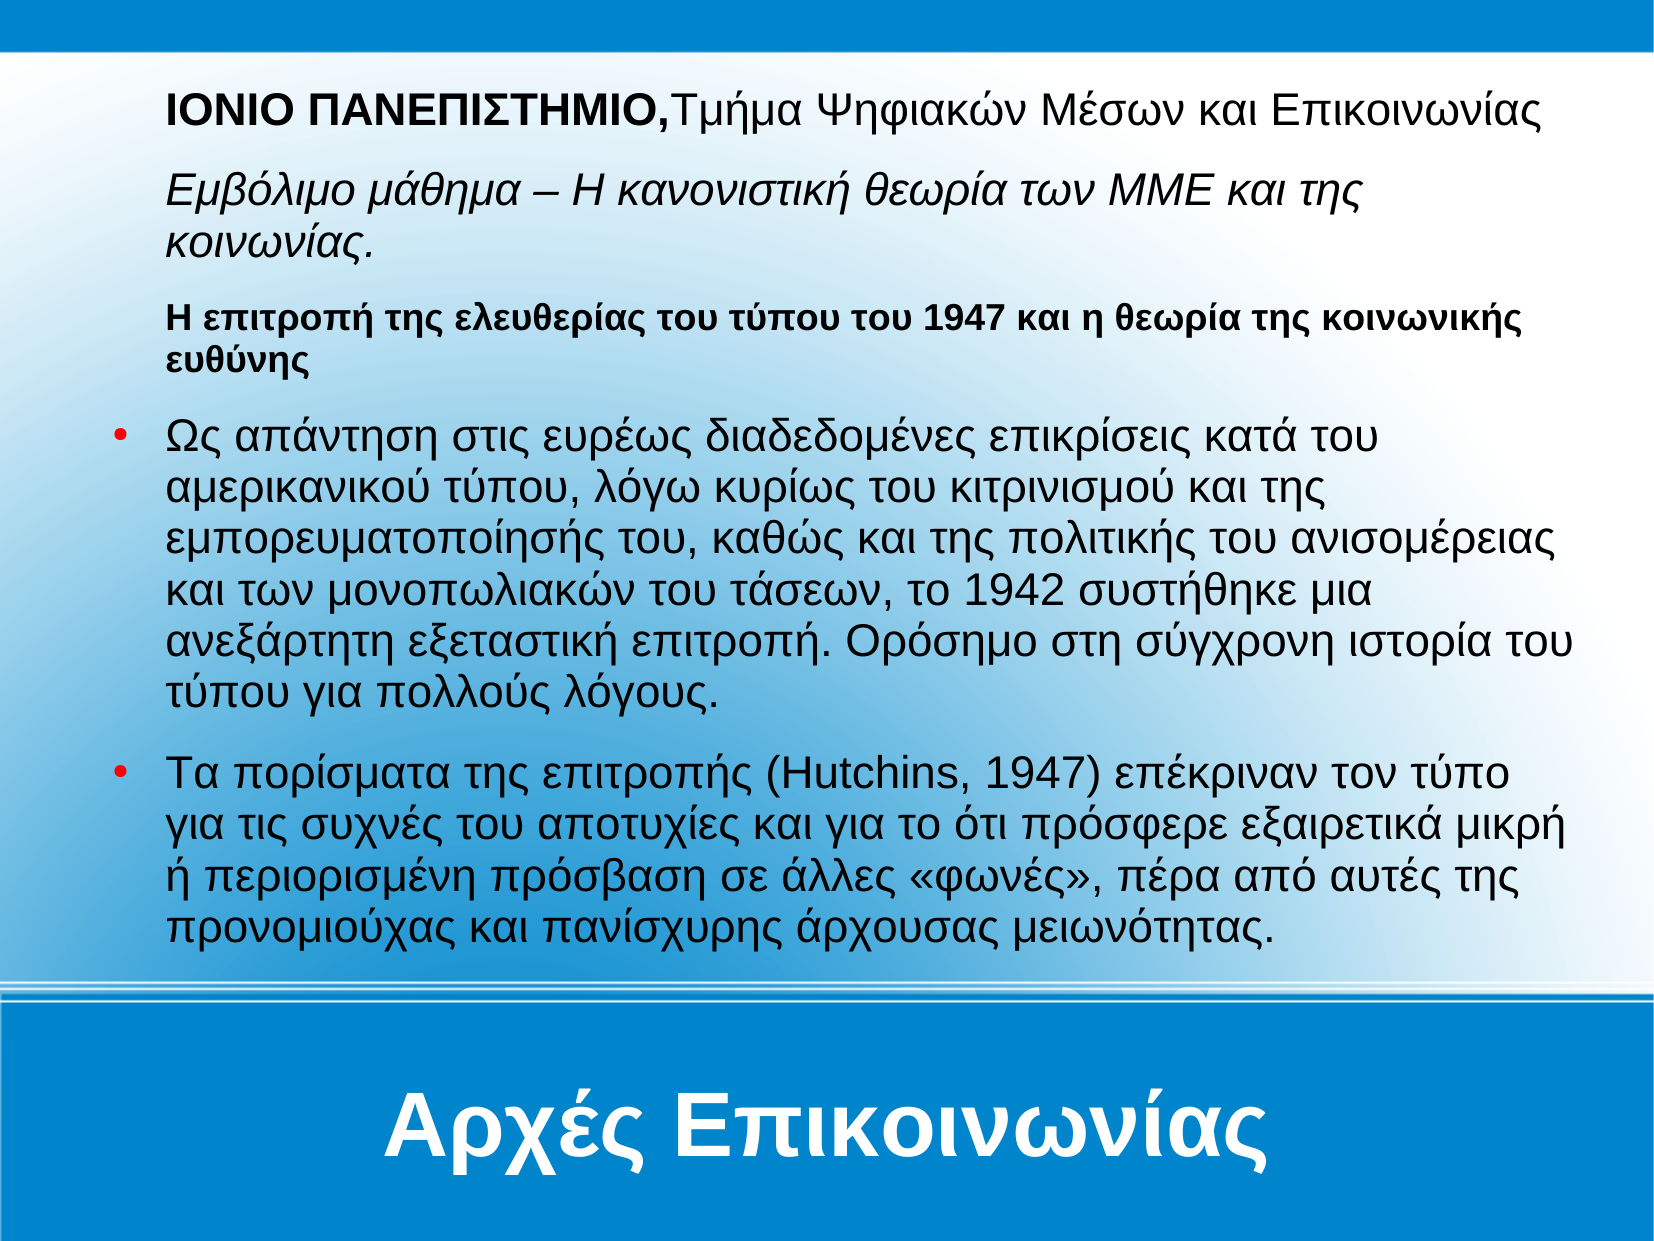

ΙΟΝΙΟ ΠΑΝΕΠΙΣΤΗΜΙΟ,Τμήμα Ψηφιακών Μέσων και Επικοινωνίας
Εμβόλιμο μάθημα – Η κανονιστική θεωρία των ΜΜΕ και της κοινωνίας.
Η επιτροπή της ελευθερίας του τύπου του 1947 και η θεωρία της κοινωνικής ευθύνης
Ως απάντηση στις ευρέως διαδεδομένες επικρίσεις κατά του αμερικανικού τύπου, λόγω κυρίως του κιτρινισμού και της εμπορευματοποίησής του, καθώς και της πολιτικής του ανισομέρειας και των μονοπωλιακών του τάσεων, το 1942 συστήθηκε μια ανεξάρτητη εξεταστική επιτροπή. Ορόσημο στη σύγχρονη ιστορία του τύπου για πολλούς λόγους.
Τα πορίσματα της επιτροπής (Hutchins, 1947) επέκριναν τον τύπο για τις συχνές του αποτυχίες και για το ότι πρόσφερε εξαιρετικά μικρή ή περιορισμένη πρόσβαση σε άλλες «φωνές», πέρα από αυτές της προνομιούχας και πανίσχυρης άρχουσας μειωνότητας.
# Αρχές Επικοινωνίας